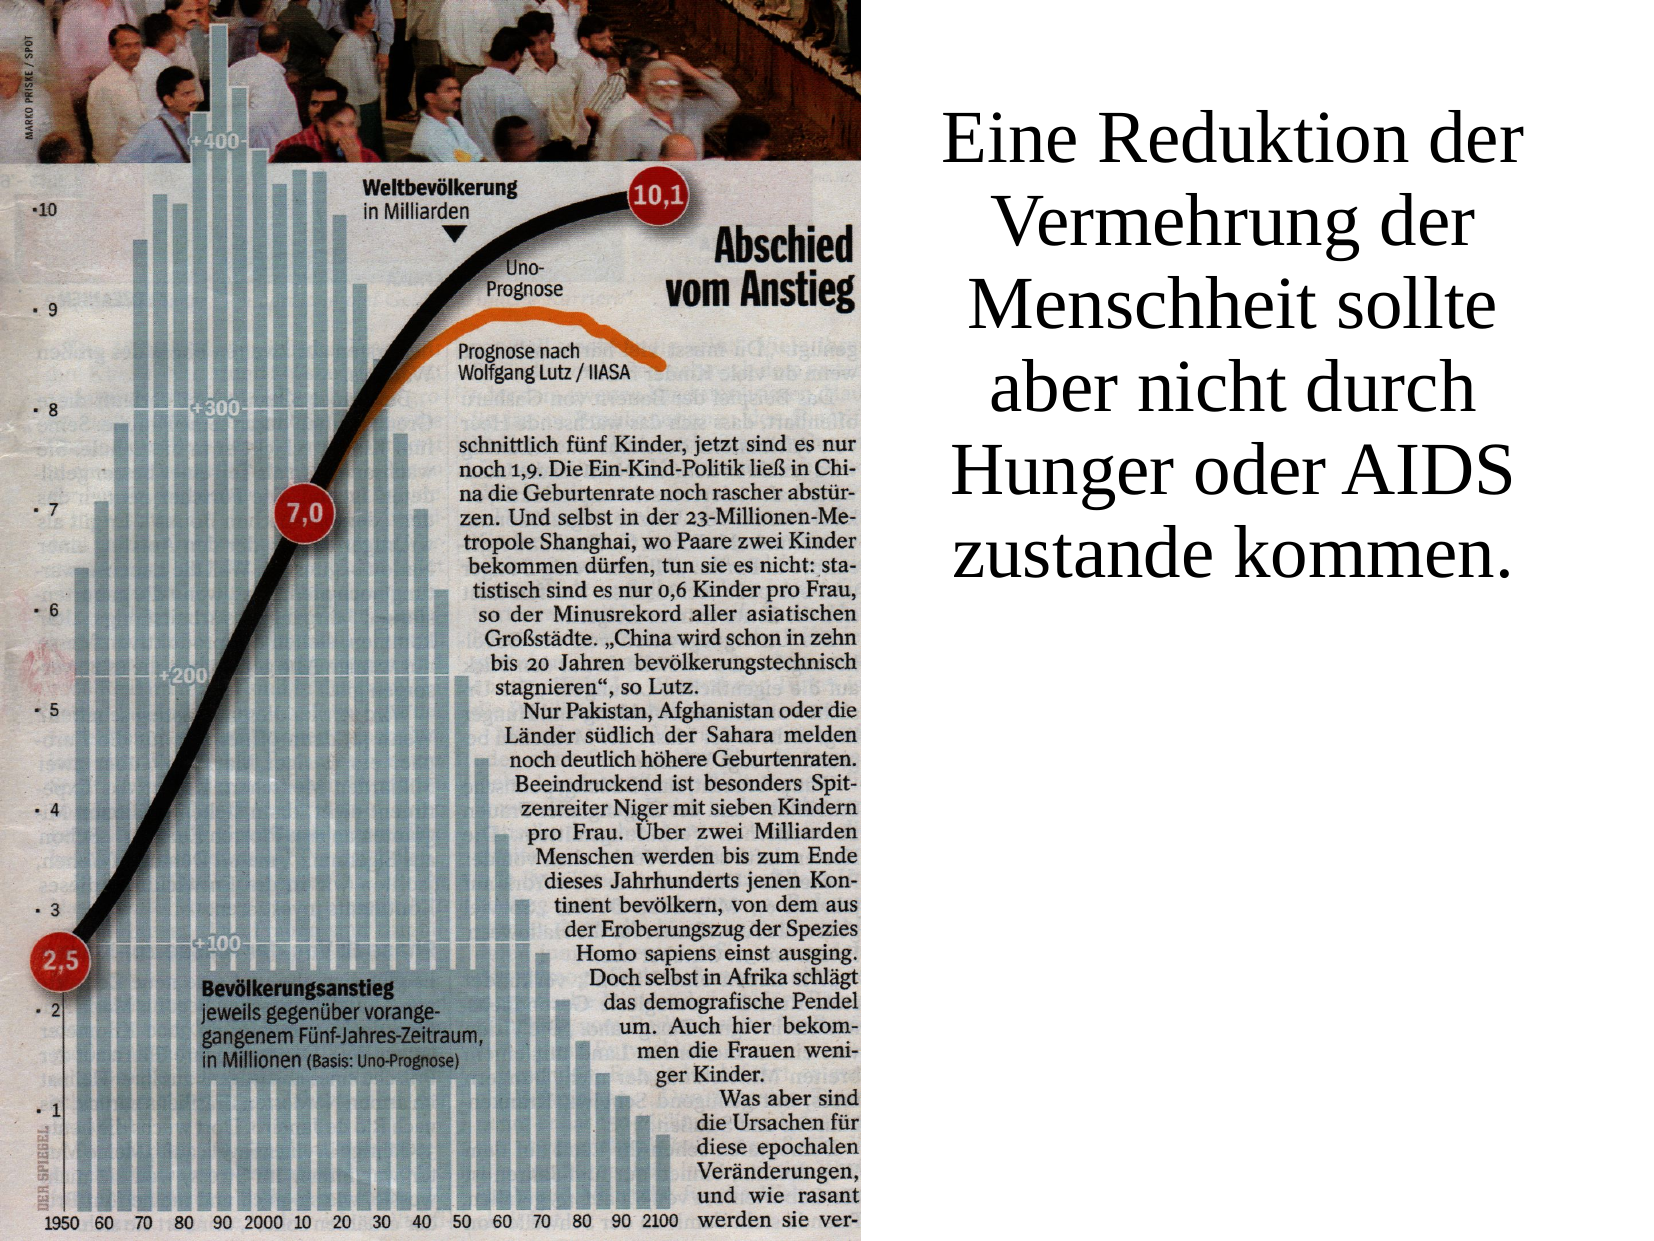

Eine Reduktion der Vermehrung der Menschheit sollte aber nicht durch Hunger oder AIDS zustande kommen.